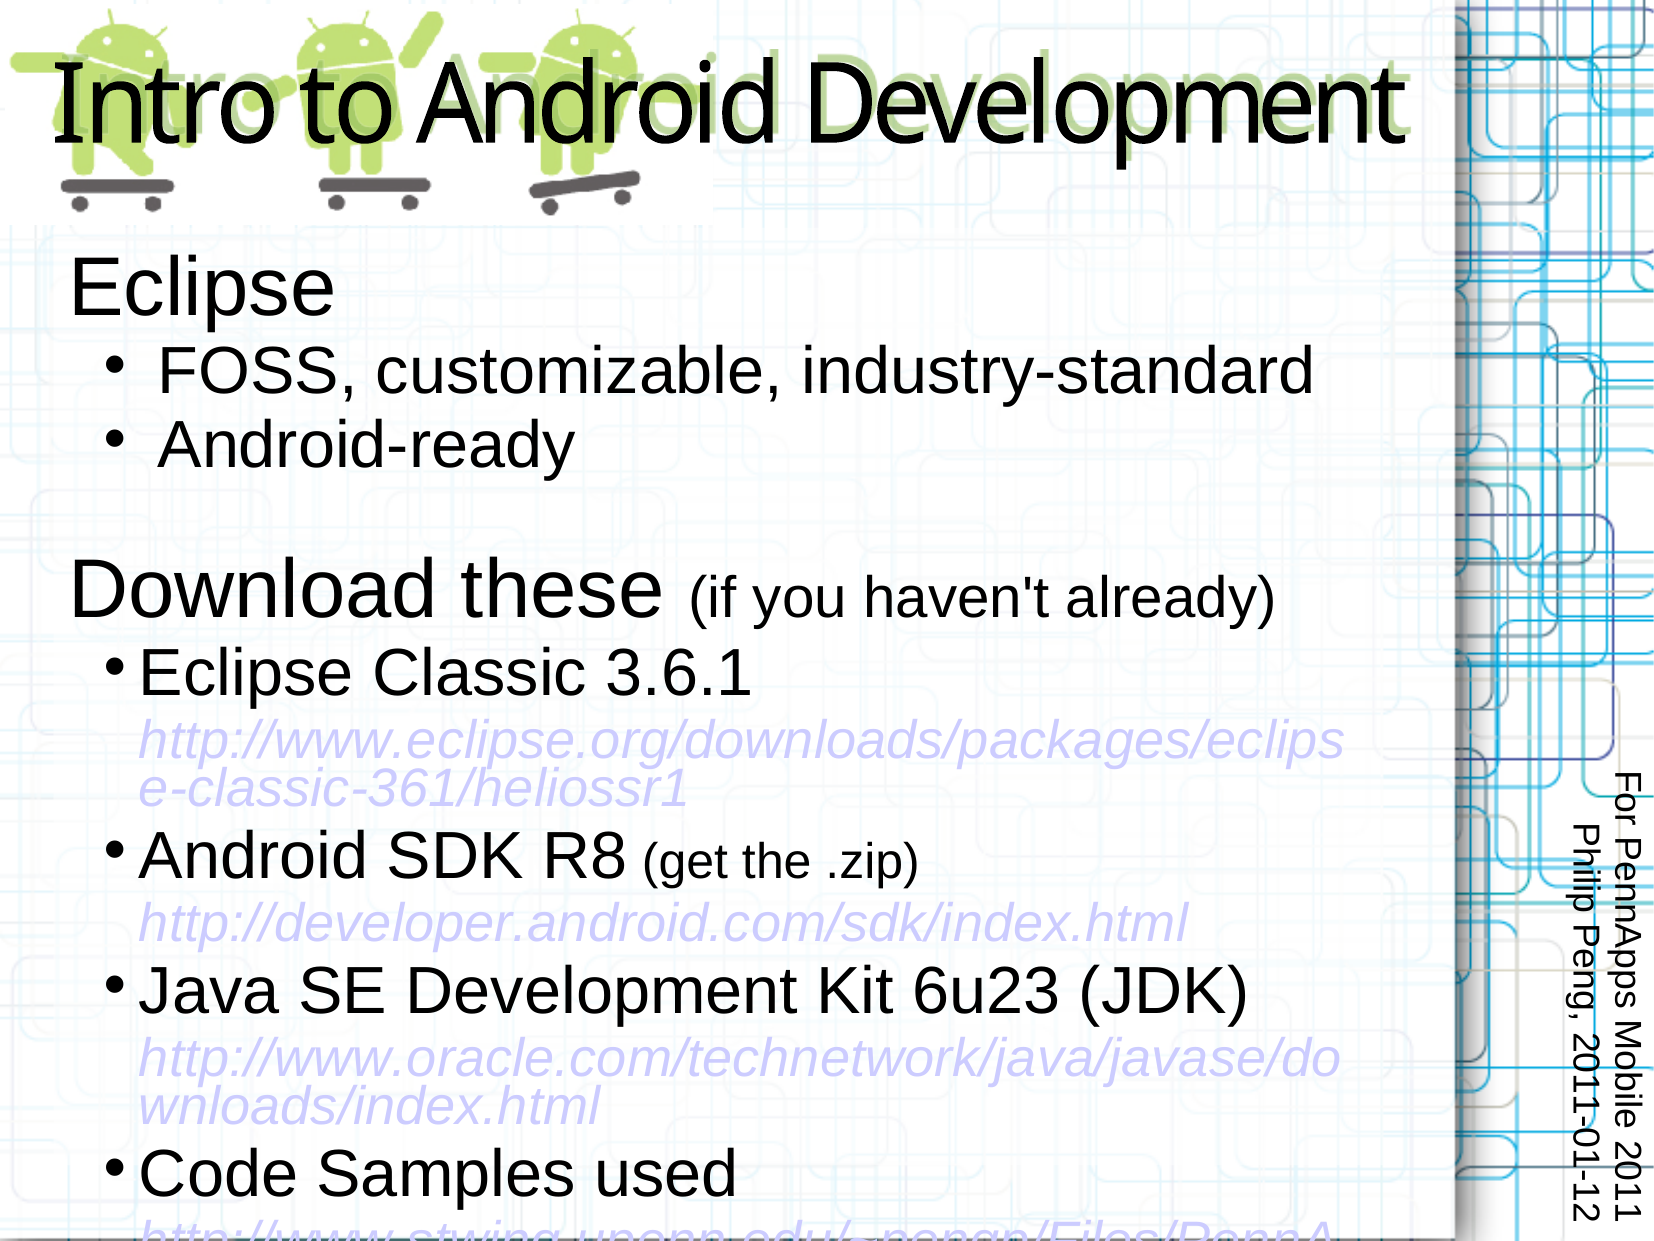

Intro to Android Development
Eclipse
 FOSS, customizable, industry-standard
 Android-ready
Download these (if you haven't already)
Eclipse Classic 3.6.1
http://www.eclipse.org/downloads/packages/eclipse-classic-361/heliossr1
Android SDK R8 (get the .zip)
http://developer.android.com/sdk/index.html
Java SE Development Kit 6u23 (JDK) http://www.oracle.com/technetwork/java/javase/downloads/index.html
Code Samples used http://www.stwing.upenn.edu/~pengp/Files/PennApps/PennApps_AndroidStopwatch_src.zip
For PennApps Mobile 2011
Philip Peng, 2011-01-12